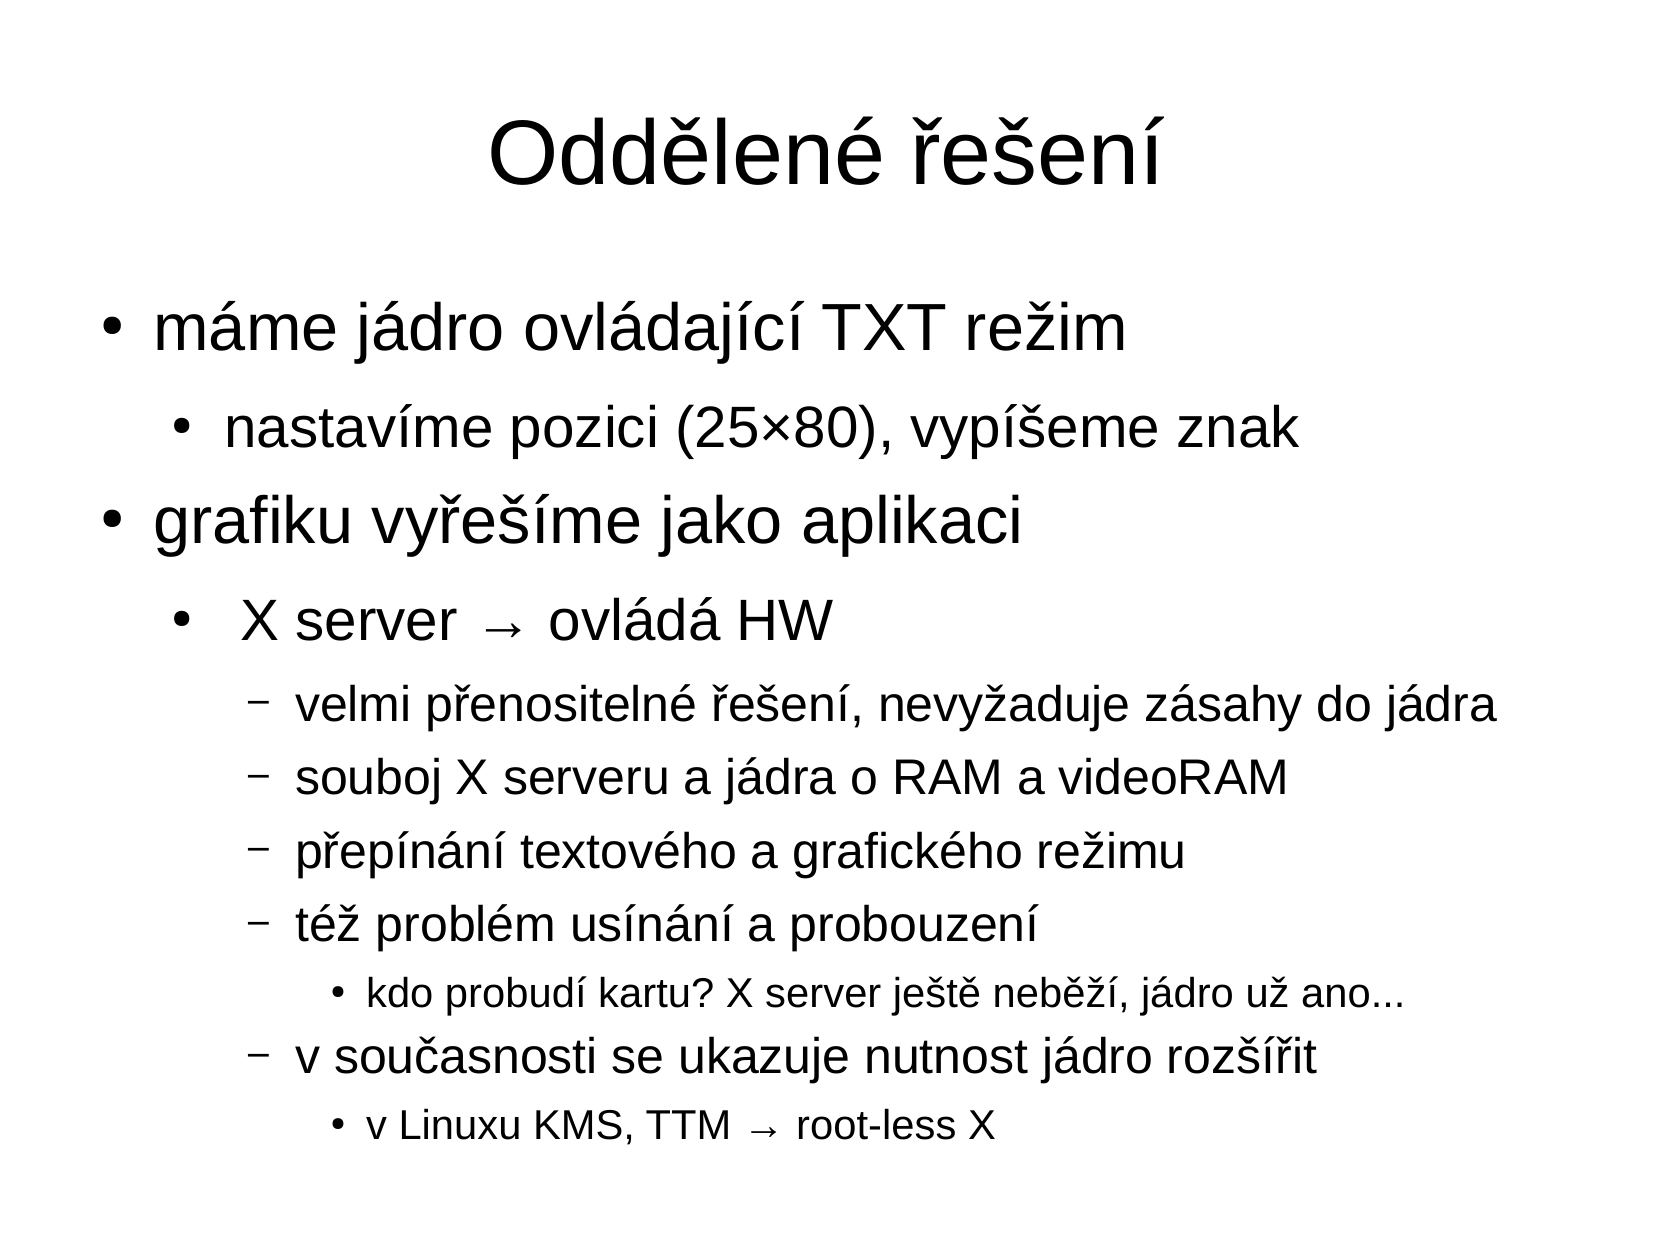

# Oddělené řešení
máme jádro ovládající TXT režim
nastavíme pozici (25×80), vypíšeme znak
grafiku vyřešíme jako aplikaci
 X server → ovládá HW
velmi přenositelné řešení, nevyžaduje zásahy do jádra
souboj X serveru a jádra o RAM a videoRAM
přepínání textového a grafického režimu
též problém usínání a probouzení
kdo probudí kartu? X server ještě neběží, jádro už ano...
v současnosti se ukazuje nutnost jádro rozšířit
v Linuxu KMS, TTM → root-less X